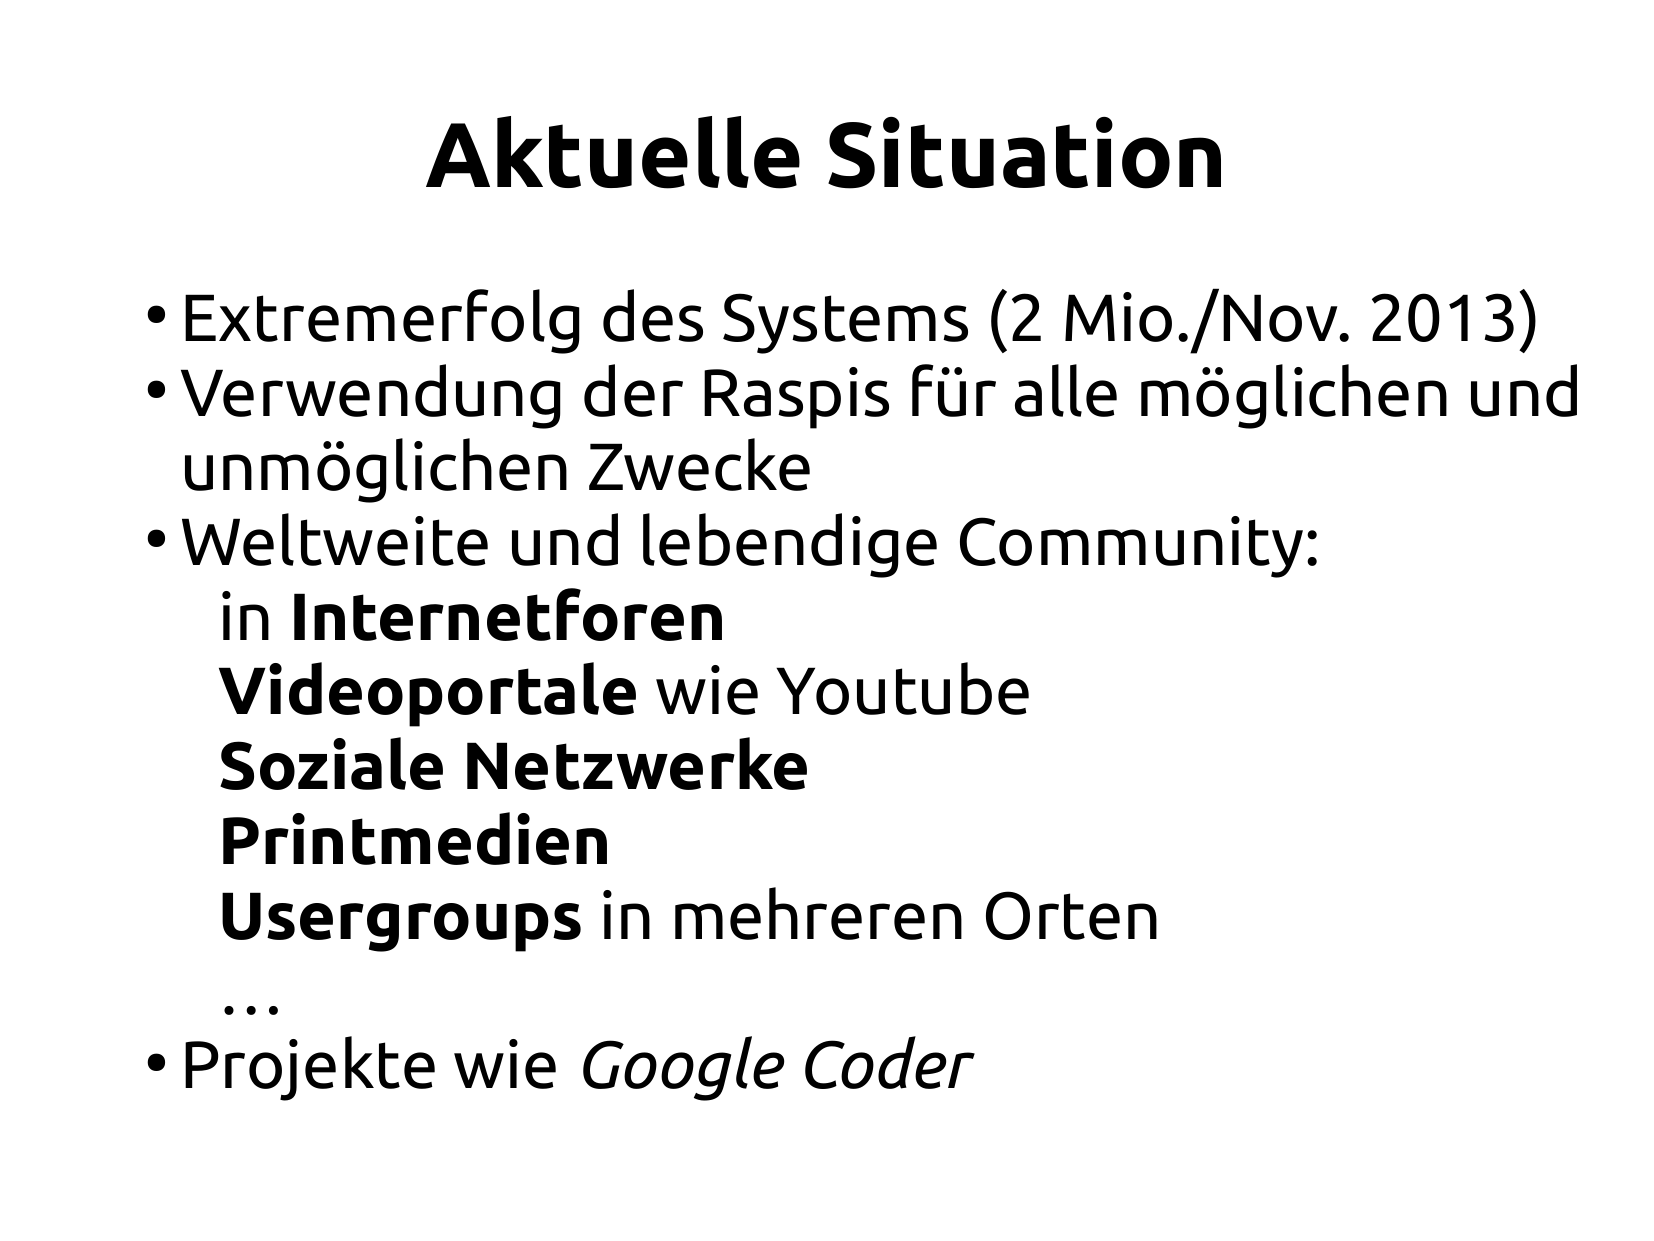

# Aktuelle Situation
Extremerfolg des Systems (2 Mio./Nov. 2013)
Verwendung der Raspis für alle möglichen und unmöglichen Zwecke
Weltweite und lebendige Community:
	in Internetforen
	Videoportale wie Youtube
	Soziale Netzwerke
	Printmedien
	Usergroups in mehreren Orten
	…
Projekte wie Google Coder